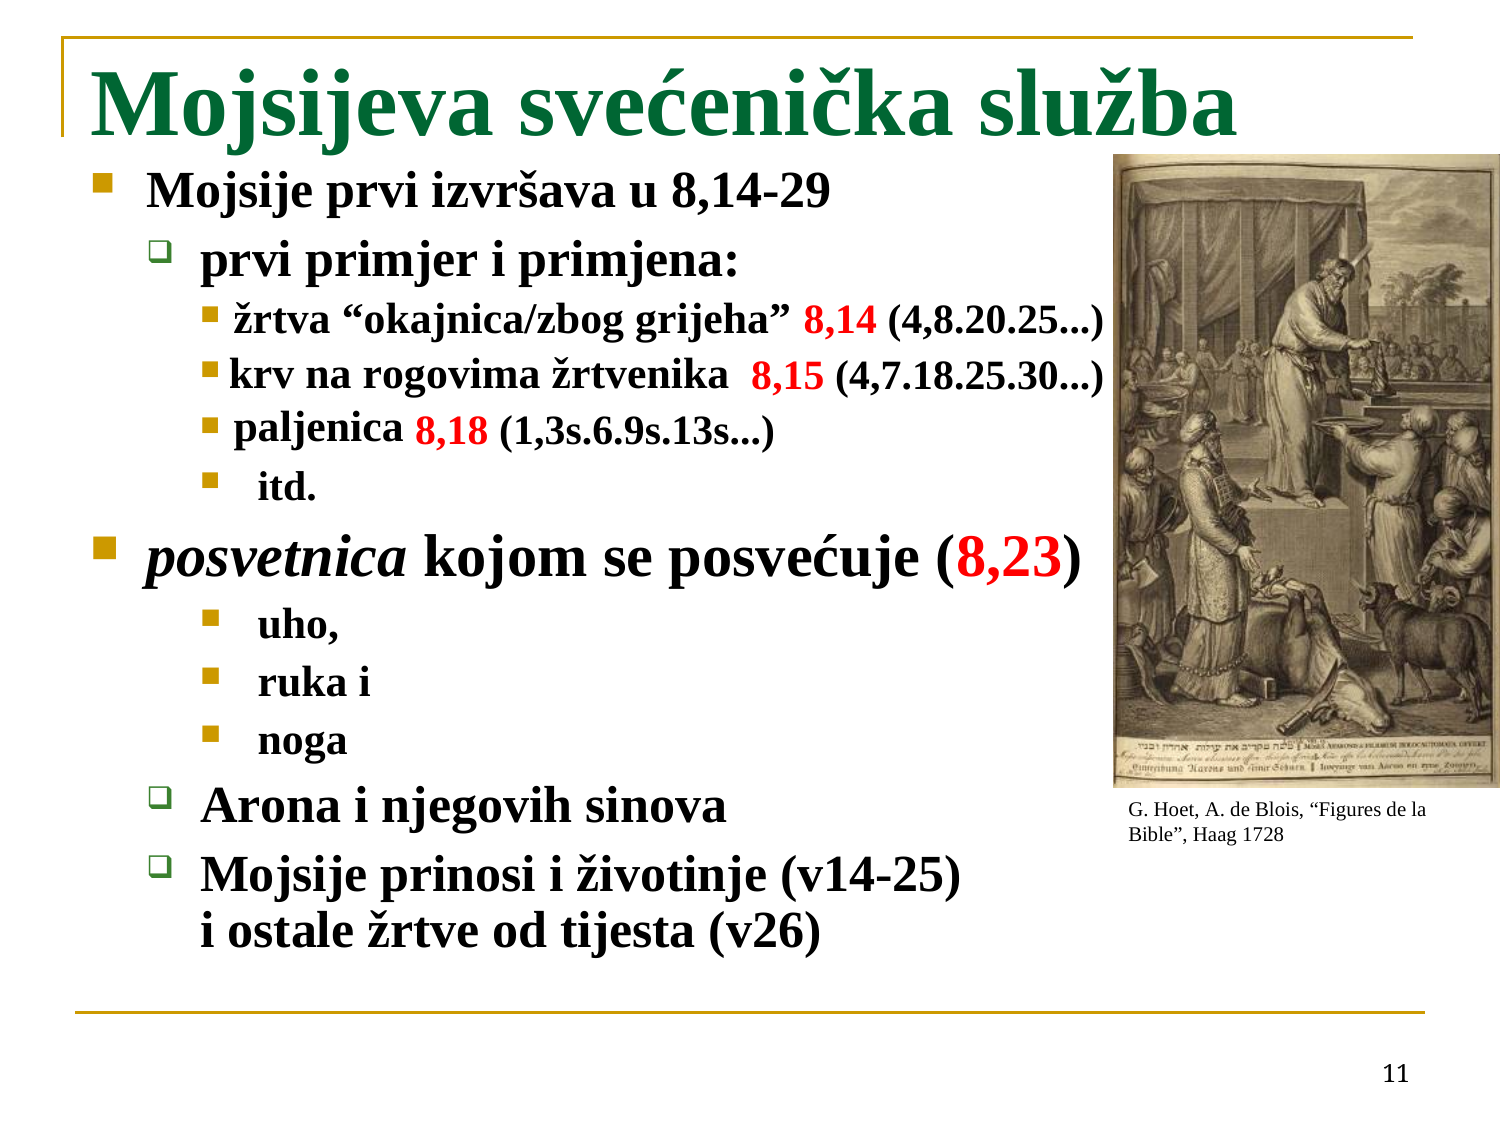

# Mojsijeva svećenička služba
Mojsije prvi izvršava u 8,14-29
prvi primjer i primjena:
 8,14 (4,8.20.25...)
 8,15 (4,7.18.25.30...)
 8,18 (1,3s.6.9s.13s...)
itd.
posvetnica kojom se posvećuje (8,23)
uho,
ruka i
noga
Arona i njegovih sinova
Mojsije prinosi i životinje (v14-25)
i ostale žrtve od tijesta (v26)
žrtva “okajnica/zbog grijeha”
krv na rogovima žrtvenika
paljenica
G. Hoet, A. de Blois, “Figures de la Bible”, Haag 1728